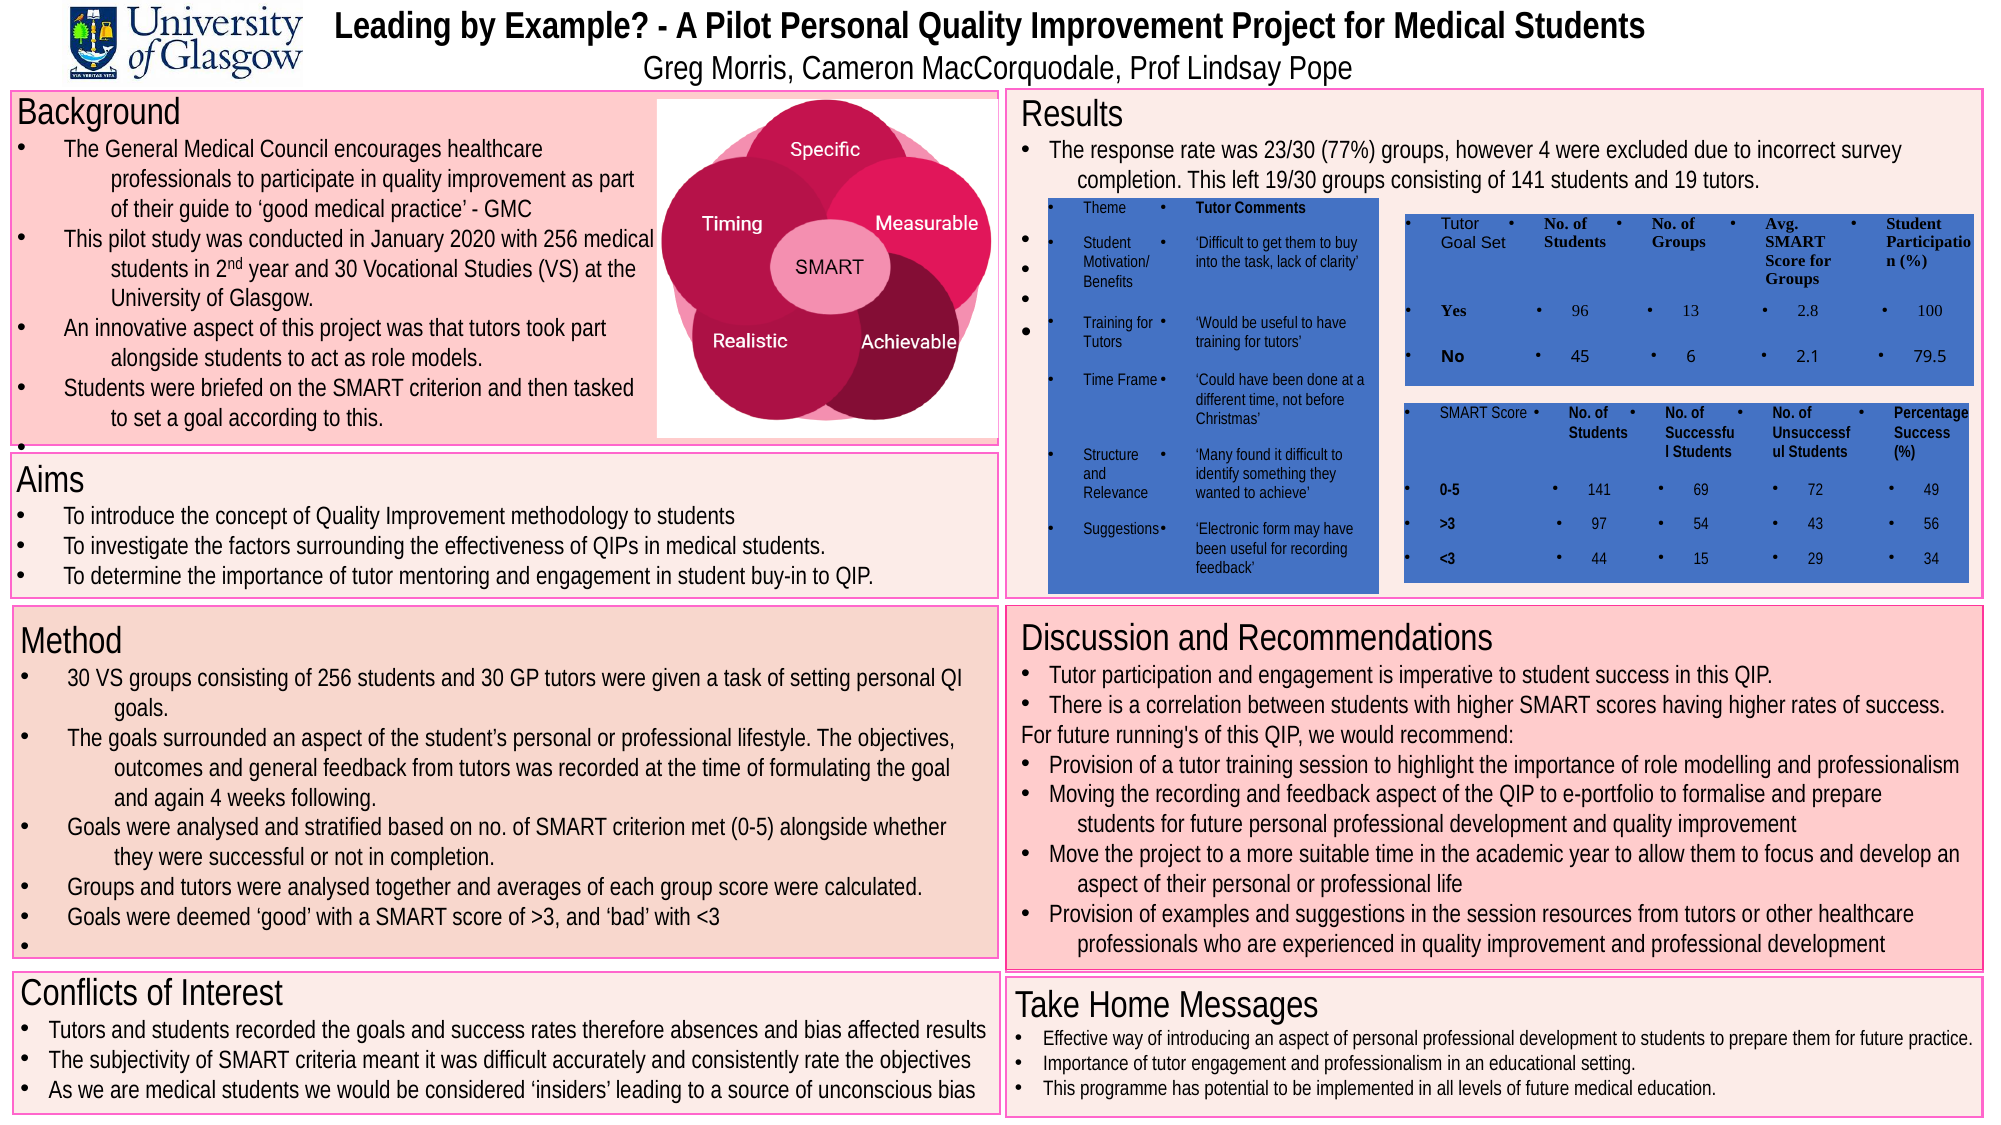

Leading by Example? - A Pilot Personal Quality Improvement Project for Medical Students
Greg Morris, Cameron MacCorquodale, Prof Lindsay Pope
Background
The General Medical Council encourages healthcare professionals to participate in quality improvement as part of their guide to ‘good medical practice’ - GMC
This pilot study was conducted in January 2020 with 256 medical students in 2nd year and 30 Vocational Studies (VS) at the University of Glasgow.
An innovative aspect of this project was that tutors took part alongside students to act as role models.
Students were briefed on the SMART criterion and then tasked to set a goal according to this.
Results
The response rate was 23/30 (77%) groups, however 4 were excluded due to incorrect survey completion. This left 19/30 groups consisting of 141 students and 19 tutors.
| Theme | Tutor Comments |
| --- | --- |
| Student Motivation/ Benefits | ‘Difficult to get them to buy into the task, lack of clarity’ |
| Training for Tutors | ‘Would be useful to have training for tutors’ |
| Time Frame | ‘Could have been done at a different time, not before Christmas’ |
| Structure and Relevance | ‘Many found it difficult to identify something they wanted to achieve’ |
| Suggestions | ‘Electronic form may have been useful for recording feedback’ |
| Tutor Goal Set | No. of Students | No. of Groups | Avg. SMART Score for Groups | Student Participation (%) |
| --- | --- | --- | --- | --- |
| Yes | 96 | 13 | 2.8 | 100 |
| No | 45 | 6 | 2.1 | 79.5 |
| SMART Score | No. of Students | No. of Successful Students | No. of Unsuccessful Students | Percentage Success (%) |
| --- | --- | --- | --- | --- |
| 0-5 | 141 | 69 | 72 | 49 |
| >3 | 97 | 54 | 43 | 56 |
| <3 | 44 | 15 | 29 | 34 |
Aims
To introduce the concept of Quality Improvement methodology to students
To investigate the factors surrounding the effectiveness of QIPs in medical students.
To determine the importance of tutor mentoring and engagement in student buy-in to QIP.
Discussion and Recommendations
Tutor participation and engagement is imperative to student success in this QIP.
There is a correlation between students with higher SMART scores having higher rates of success.
For future running's of this QIP, we would recommend:
Provision of a tutor training session to highlight the importance of role modelling and professionalism
Moving the recording and feedback aspect of the QIP to e-portfolio to formalise and prepare students for future personal professional development and quality improvement
Move the project to a more suitable time in the academic year to allow them to focus and develop an aspect of their personal or professional life
Provision of examples and suggestions in the session resources from tutors or other healthcare professionals who are experienced in quality improvement and professional development
Method
30 VS groups consisting of 256 students and 30 GP tutors were given a task of setting personal QI goals.
The goals surrounded an aspect of the student’s personal or professional lifestyle. The objectives, outcomes and general feedback from tutors was recorded at the time of formulating the goal and again 4 weeks following.
Goals were analysed and stratified based on no. of SMART criterion met (0-5) alongside whether they were successful or not in completion.
Groups and tutors were analysed together and averages of each group score were calculated.
Goals were deemed ‘good’ with a SMART score of >3, and ‘bad’ with <3
Conflicts of Interest
Tutors and students recorded the goals and success rates therefore absences and bias affected results
The subjectivity of SMART criteria meant it was difficult accurately and consistently rate the objectives
As we are medical students we would be considered ‘insiders’ leading to a source of unconscious bias
Take Home Messages
Effective way of introducing an aspect of personal professional development to students to prepare them for future practice.
Importance of tutor engagement and professionalism in an educational setting.
This programme has potential to be implemented in all levels of future medical education.